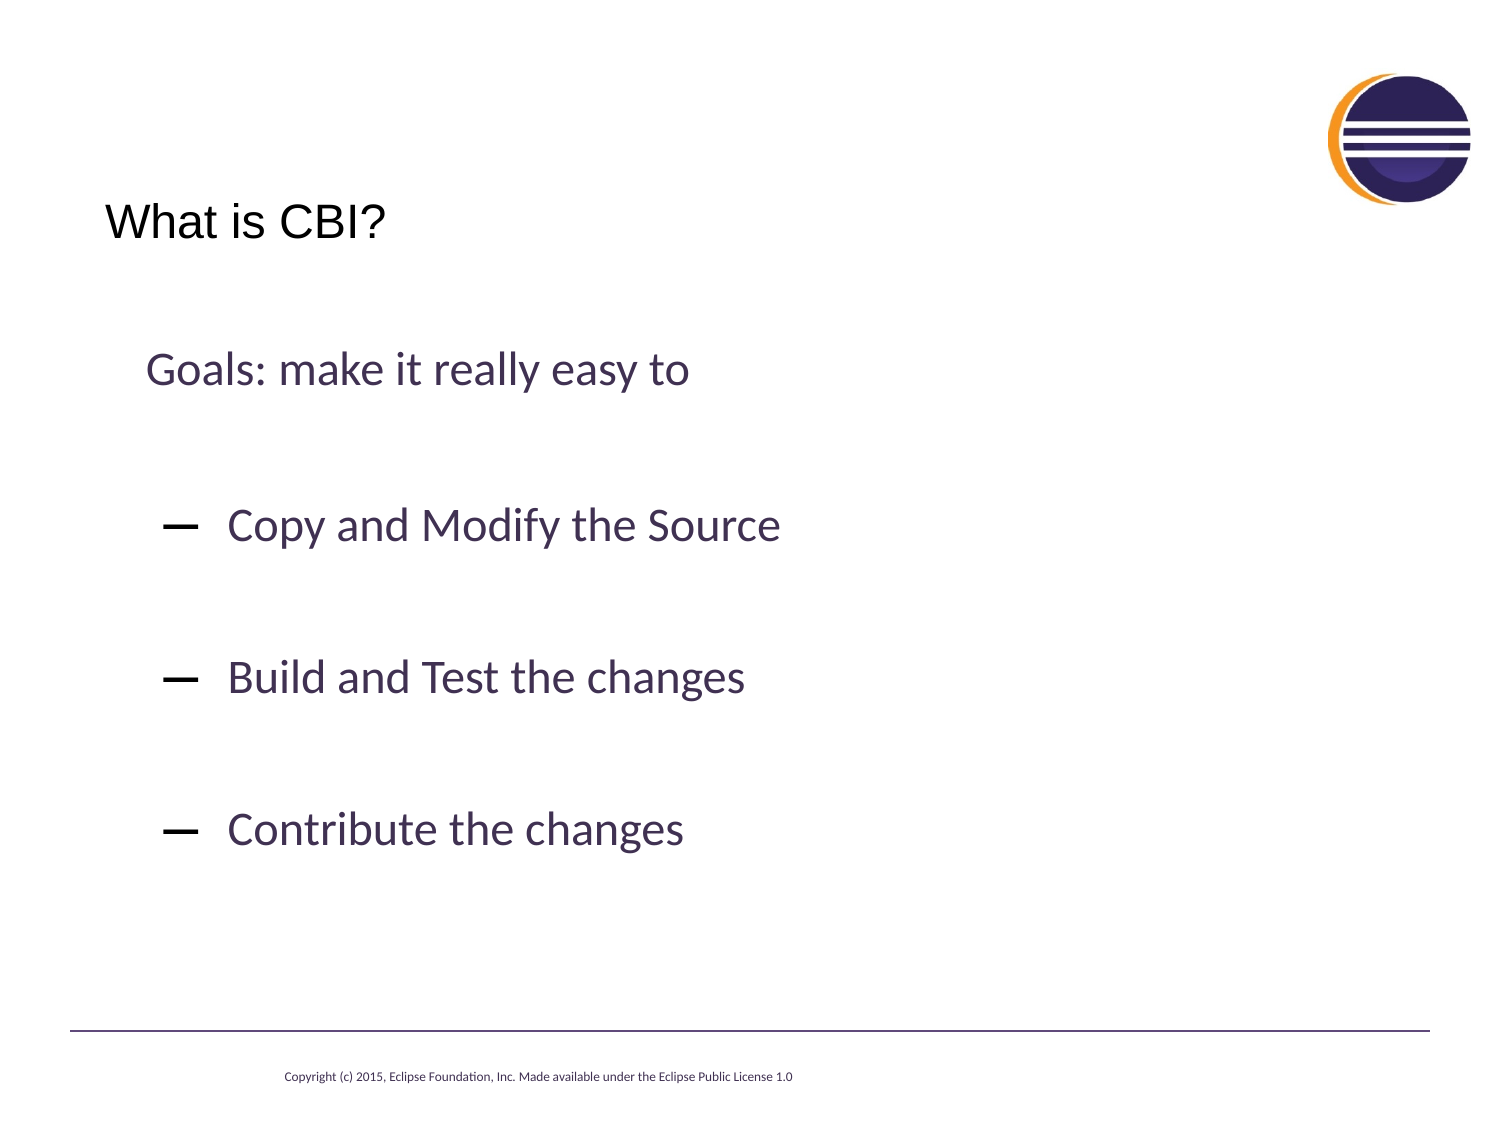

# What is CBI?
Goals: make it really easy to
 Copy and Modify the Source
 Build and Test the changes
 Contribute the changes
Copyright (c) 2015, Eclipse Foundation, Inc. Made available under the Eclipse Public License 1.0!!